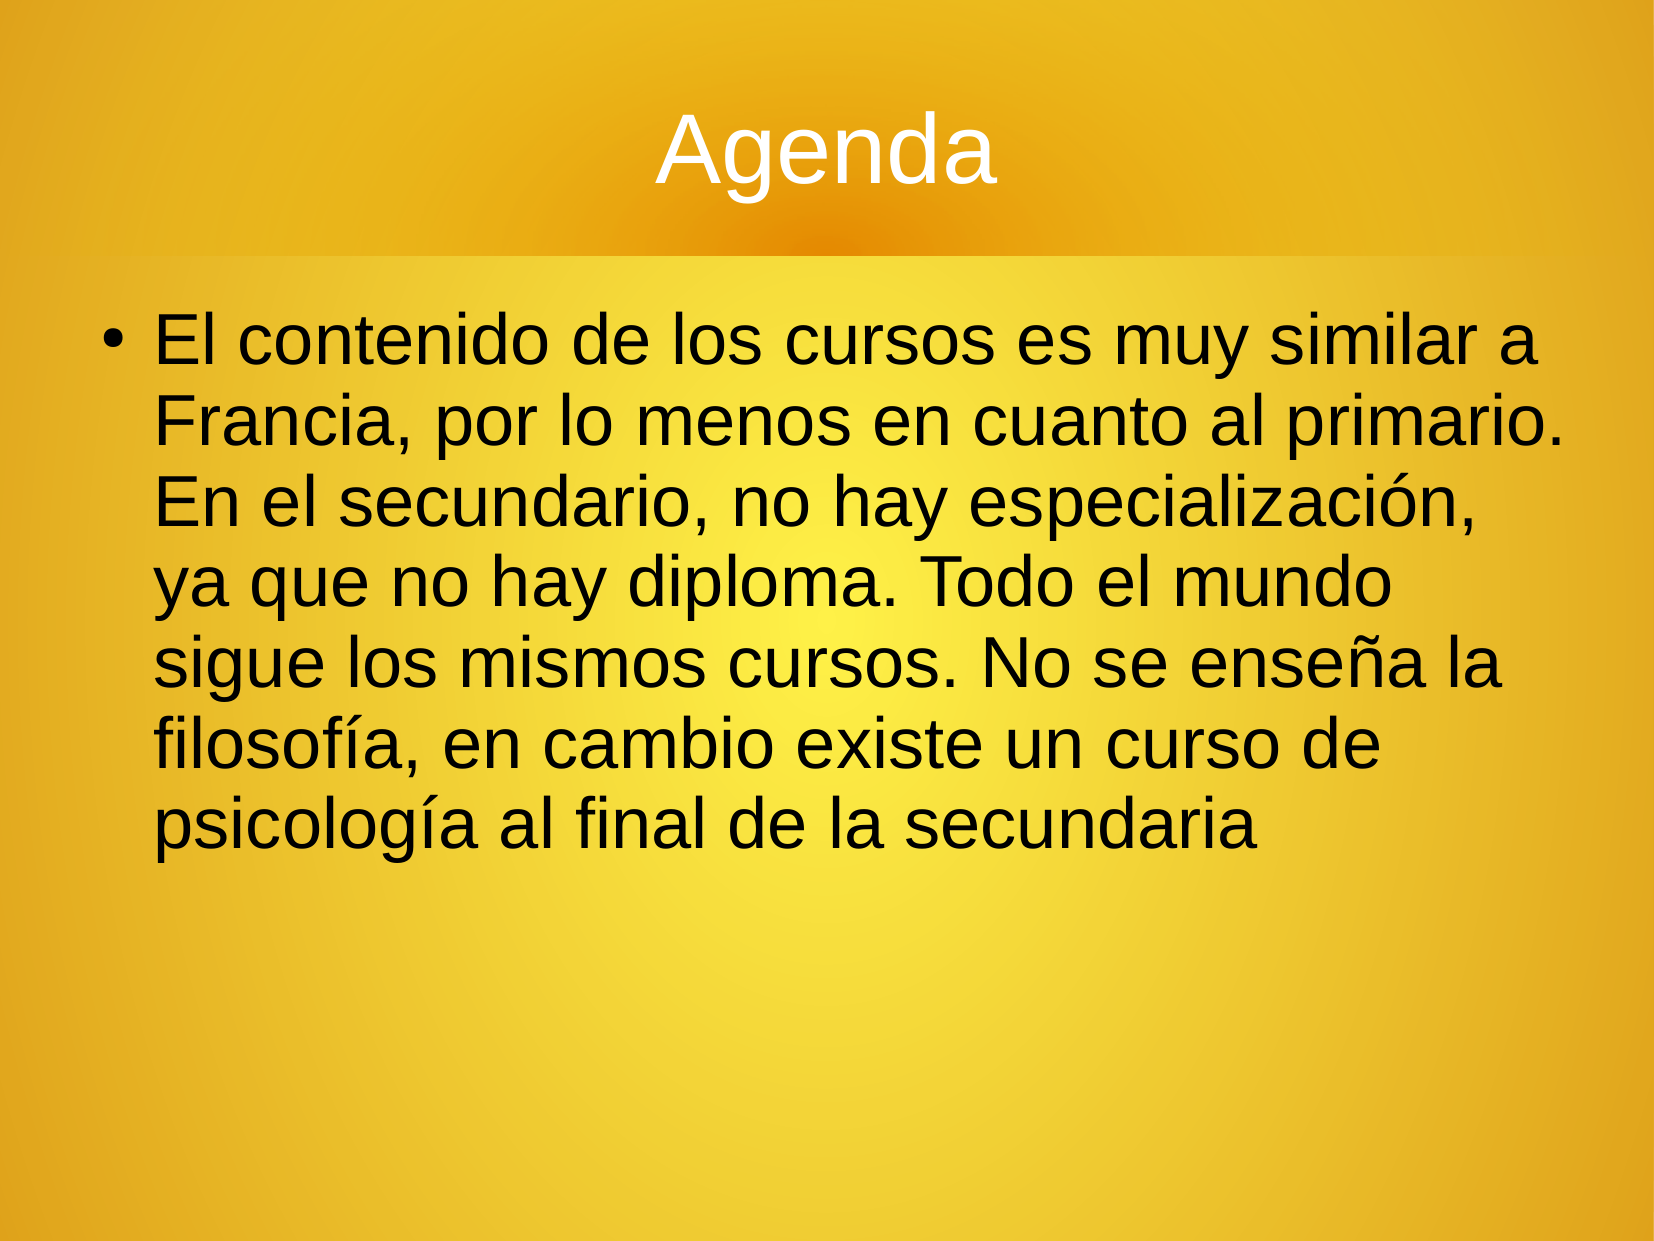

# Agenda
El contenido de los cursos es muy similar a Francia, por lo menos en cuanto al primario. En el secundario, no hay especialización, ya que no hay diploma. Todo el mundo sigue los mismos cursos. No se enseña la filosofía, en cambio existe un curso de psicología al final de la secundaria